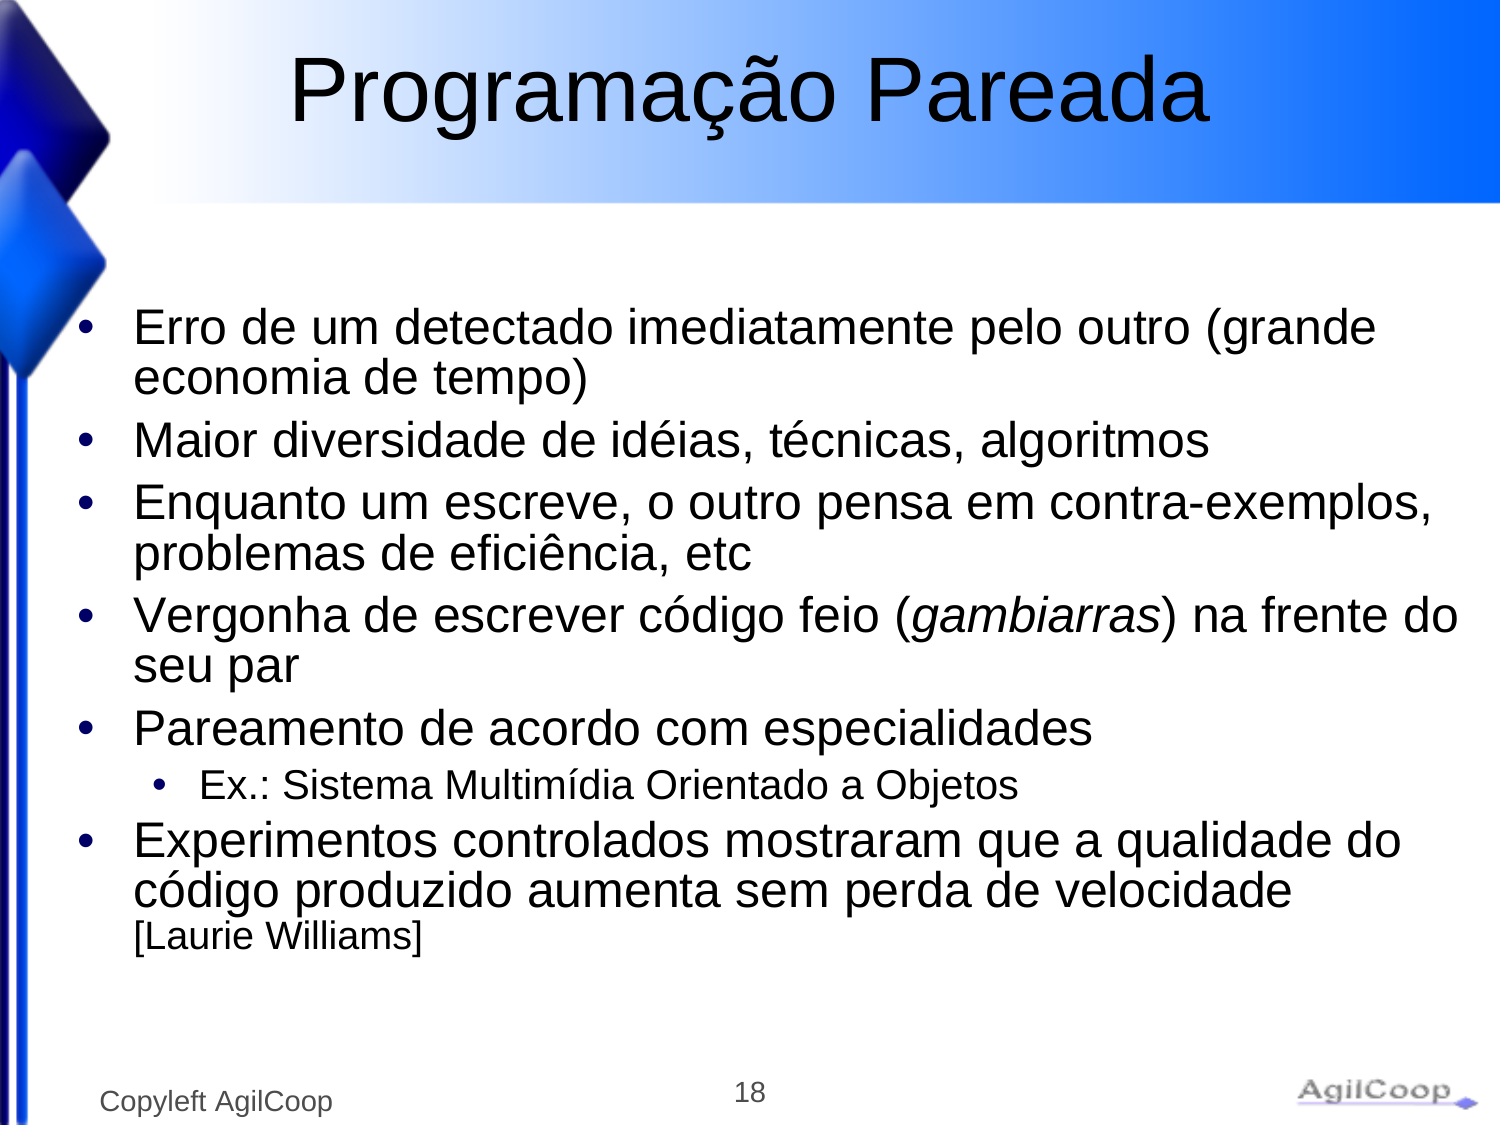

# Programação Pareada
Erro de um detectado imediatamente pelo outro (grande economia de tempo)
Maior diversidade de idéias, técnicas, algoritmos
Enquanto um escreve, o outro pensa em contra-exemplos, problemas de eficiência, etc
Vergonha de escrever código feio (gambiarras) na frente do seu par
Pareamento de acordo com especialidades
Ex.: Sistema Multimídia Orientado a Objetos
Experimentos controlados mostraram que a qualidade do código produzido aumenta sem perda de velocidade
[Laurie Williams]
18